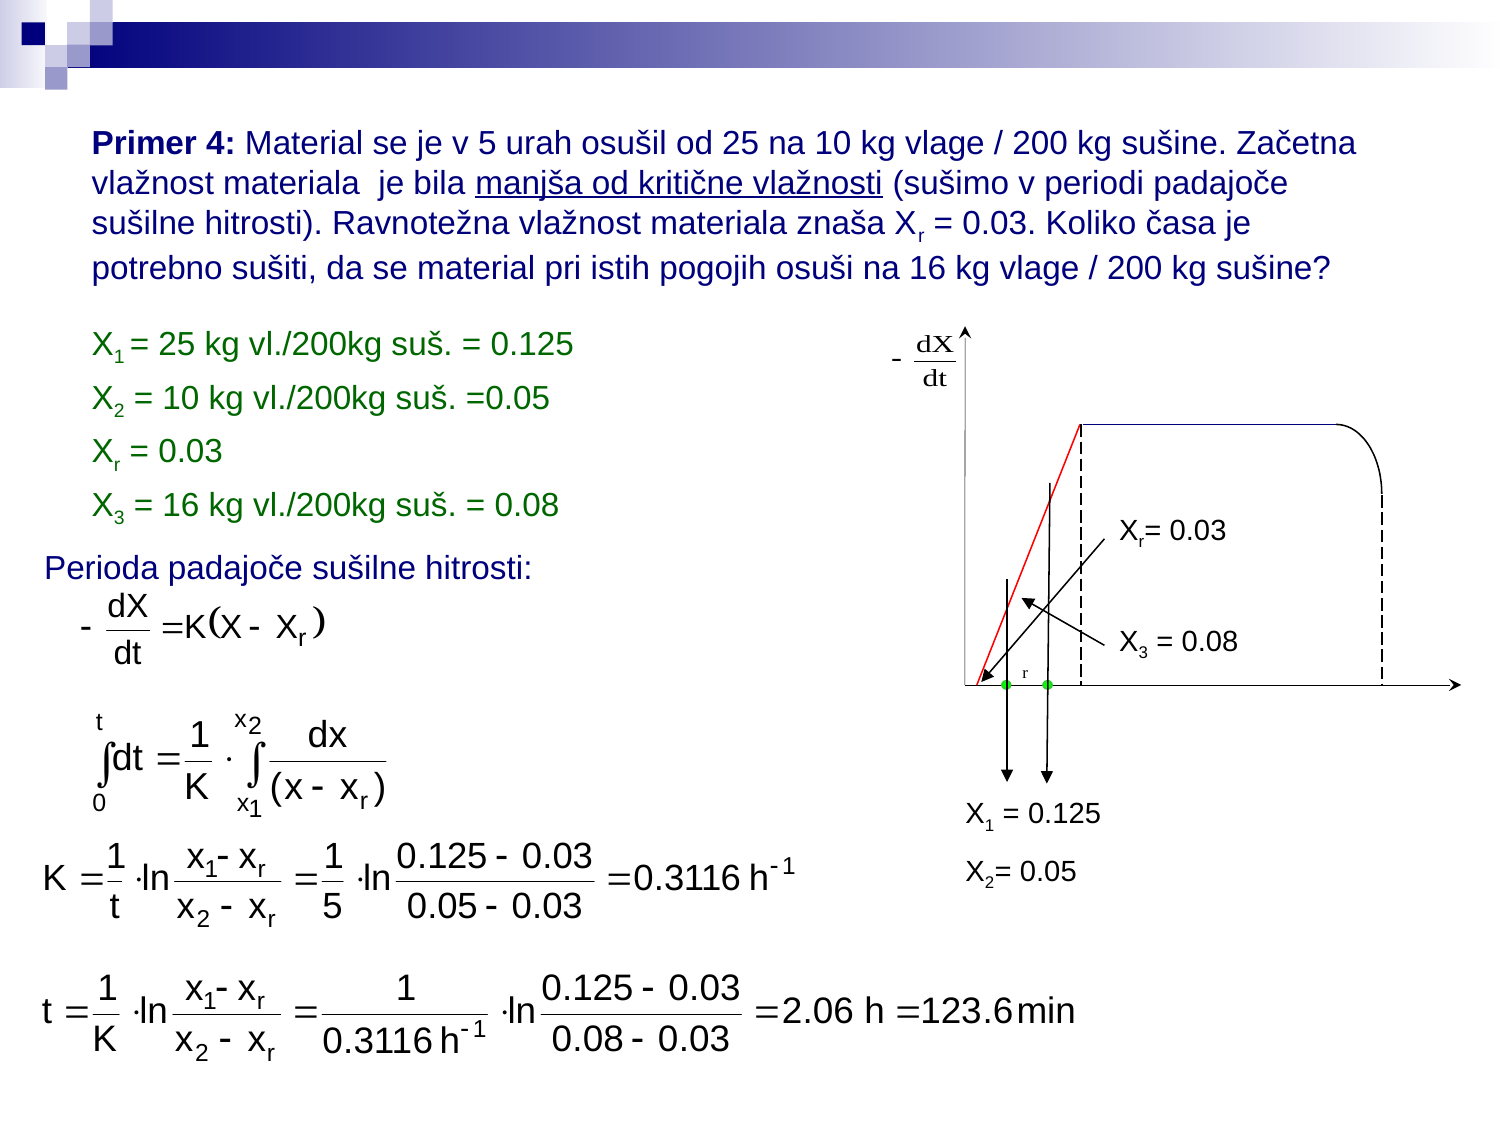

Primer 4: Material se je v 5 urah osušil od 25 na 10 kg vlage / 200 kg sušine. Začetna vlažnost materiala je bila manjša od kritične vlažnosti (sušimo v periodi padajoče sušilne hitrosti). Ravnotežna vlažnost materiala znaša Xr = 0.03. Koliko časa je potrebno sušiti, da se material pri istih pogojih osuši na 16 kg vlage / 200 kg sušine?
X1 = 25 kg vl./200kg suš. = 0.125
X2 = 10 kg vl./200kg suš. =0.05
Xr = 0.03
X3 = 16 kg vl./200kg suš. = 0.08
Xr= 0.03
X3 = 0.08
r
X1 = 0.125
X2= 0.05
Perioda padajoče sušilne hitrosti: